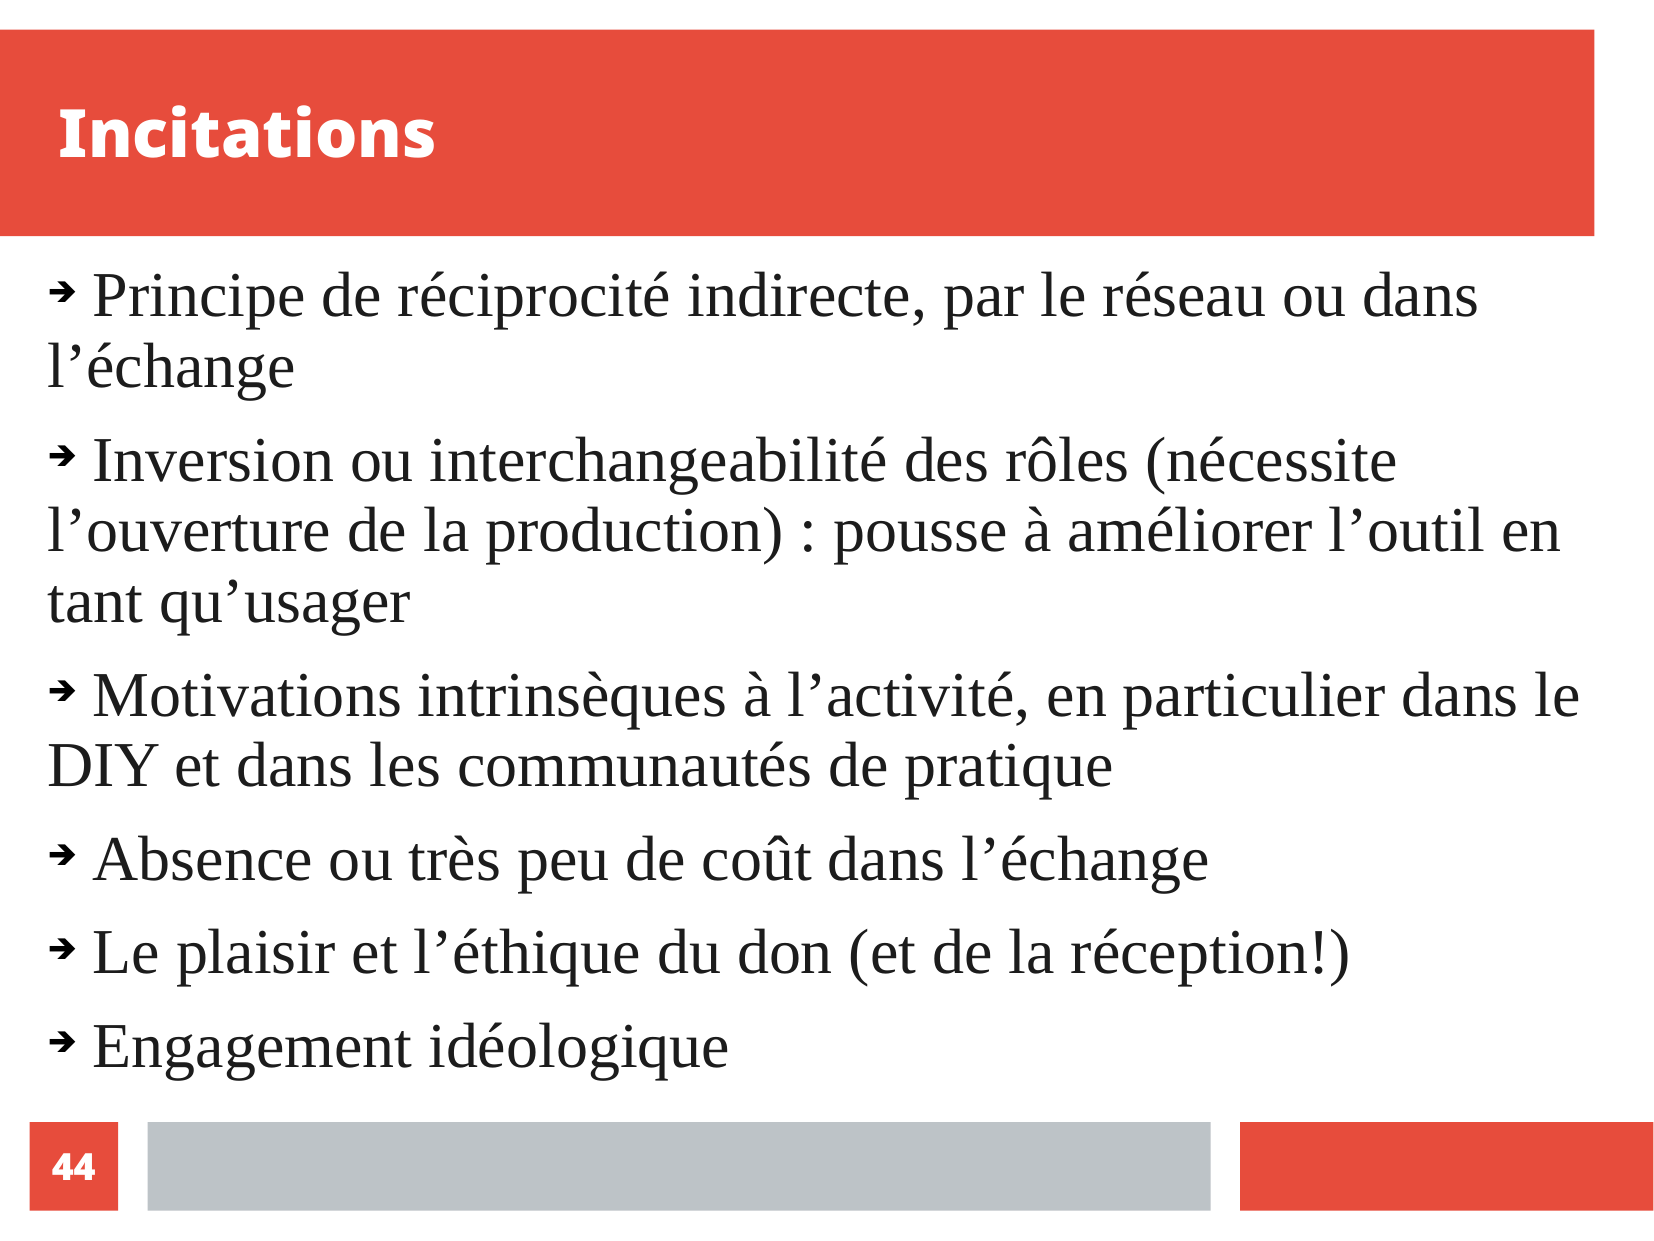

# Incitations
 Principe de réciprocité indirecte, par le réseau ou dans l’échange
 Inversion ou interchangeabilité des rôles (nécessite l’ouverture de la production) : pousse à améliorer l’outil en tant qu’usager
 Motivations intrinsèques à l’activité, en particulier dans le DIY et dans les communautés de pratique
 Absence ou très peu de coût dans l’échange
 Le plaisir et l’éthique du don (et de la réception!)
 Engagement idéologique
44